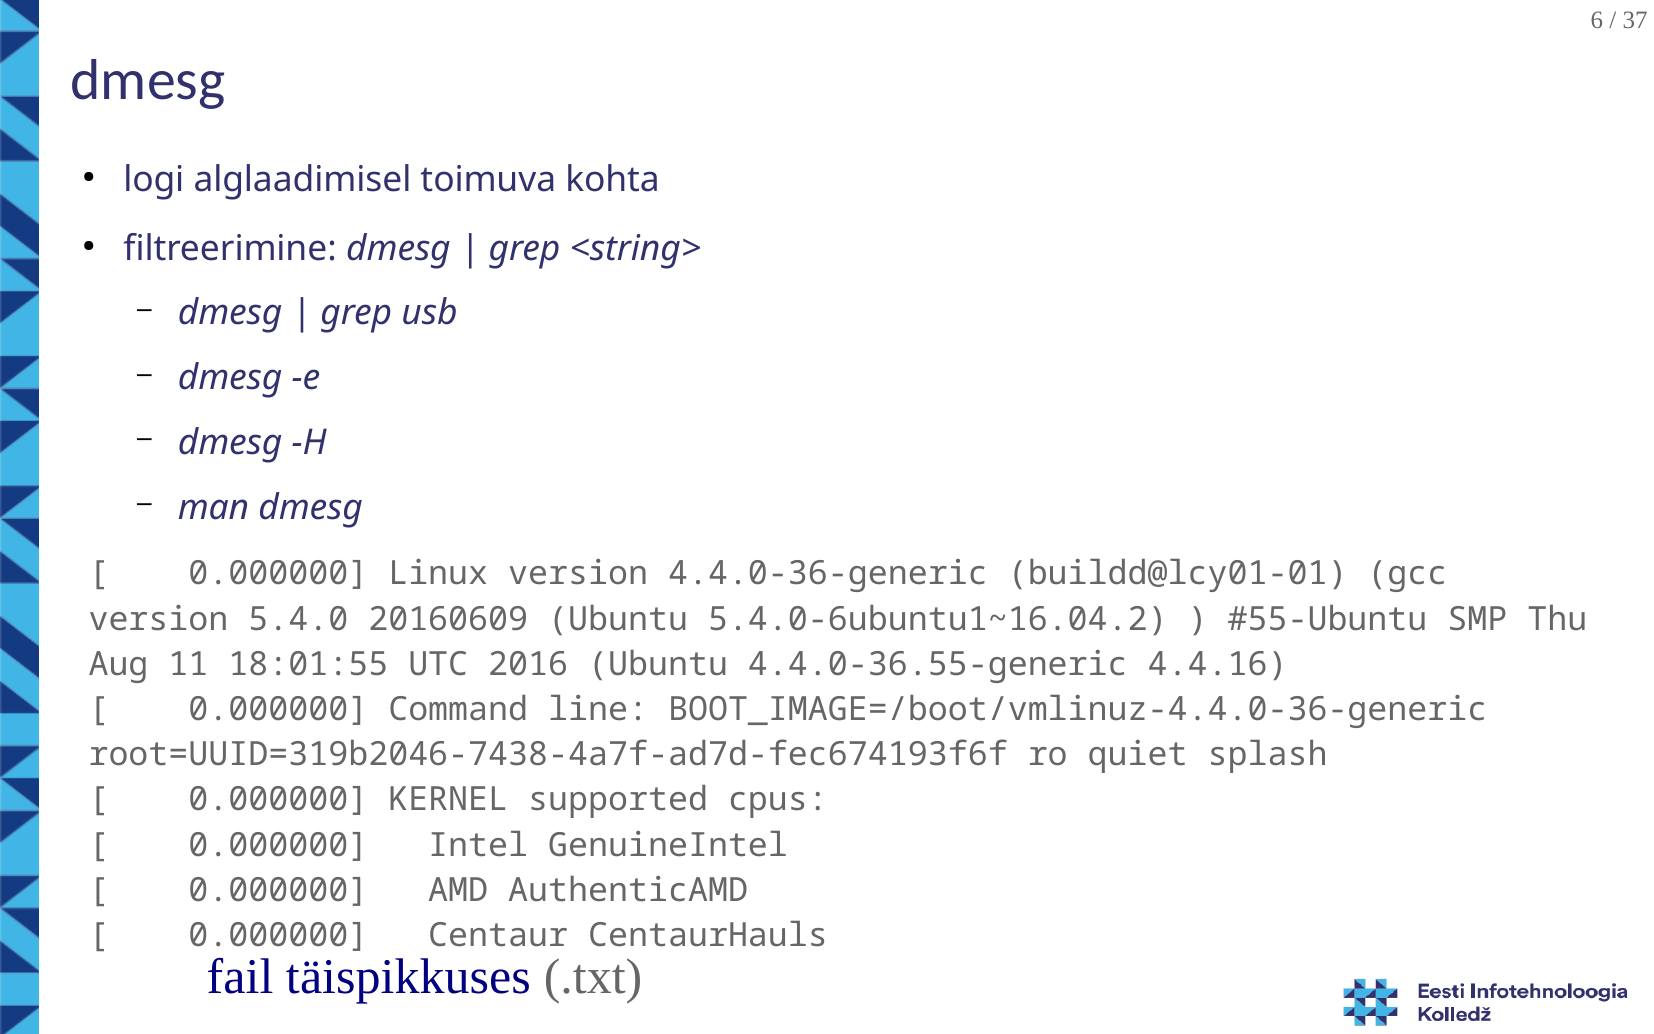

# dmesg
logi alglaadimisel toimuva kohta
filtreerimine: dmesg | grep <string>
dmesg | grep usb
dmesg -e
dmesg -H
man dmesg
[ 0.000000] Linux version 4.4.0-36-generic (buildd@lcy01-01) (gcc version 5.4.0 20160609 (Ubuntu 5.4.0-6ubuntu1~16.04.2) ) #55-Ubuntu SMP Thu Aug 11 18:01:55 UTC 2016 (Ubuntu 4.4.0-36.55-generic 4.4.16)
[ 0.000000] Command line: BOOT_IMAGE=/boot/vmlinuz-4.4.0-36-generic root=UUID=319b2046-7438-4a7f-ad7d-fec674193f6f ro quiet splash
[ 0.000000] KERNEL supported cpus:
[ 0.000000] Intel GenuineIntel
[ 0.000000] AMD AuthenticAMD
[ 0.000000] Centaur CentaurHauls
fail täispikkuses (.txt)